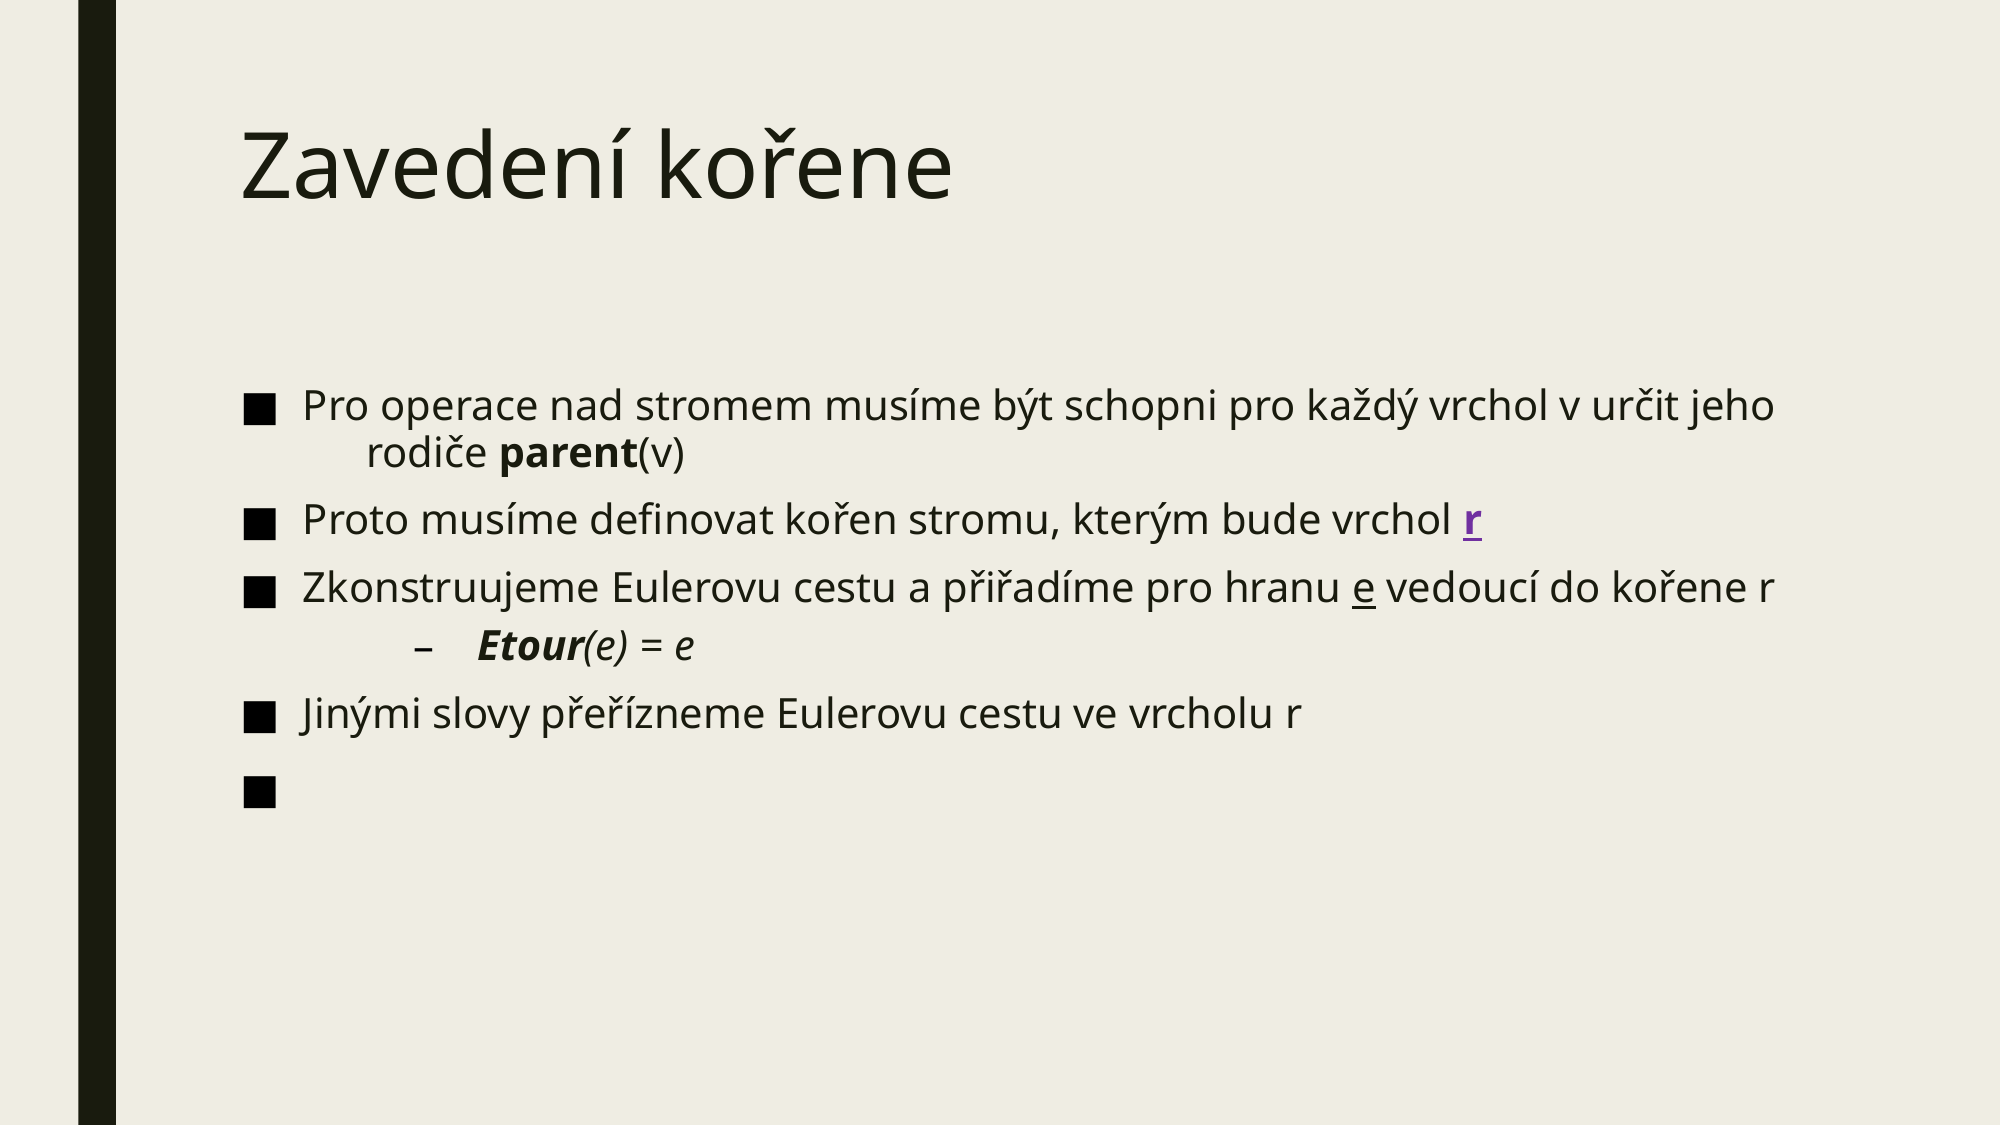

# Zavedení kořene
Pro operace nad stromem musíme být schopni pro každý vrchol v určit jeho rodiče parent(v)
Proto musíme definovat kořen stromu, kterým bude vrchol r
Zkonstruujeme Eulerovu cestu a přiřadíme pro hranu e vedoucí do kořene r
Etour(e) = e
Jinými slovy přeřízneme Eulerovu cestu ve vrcholu r